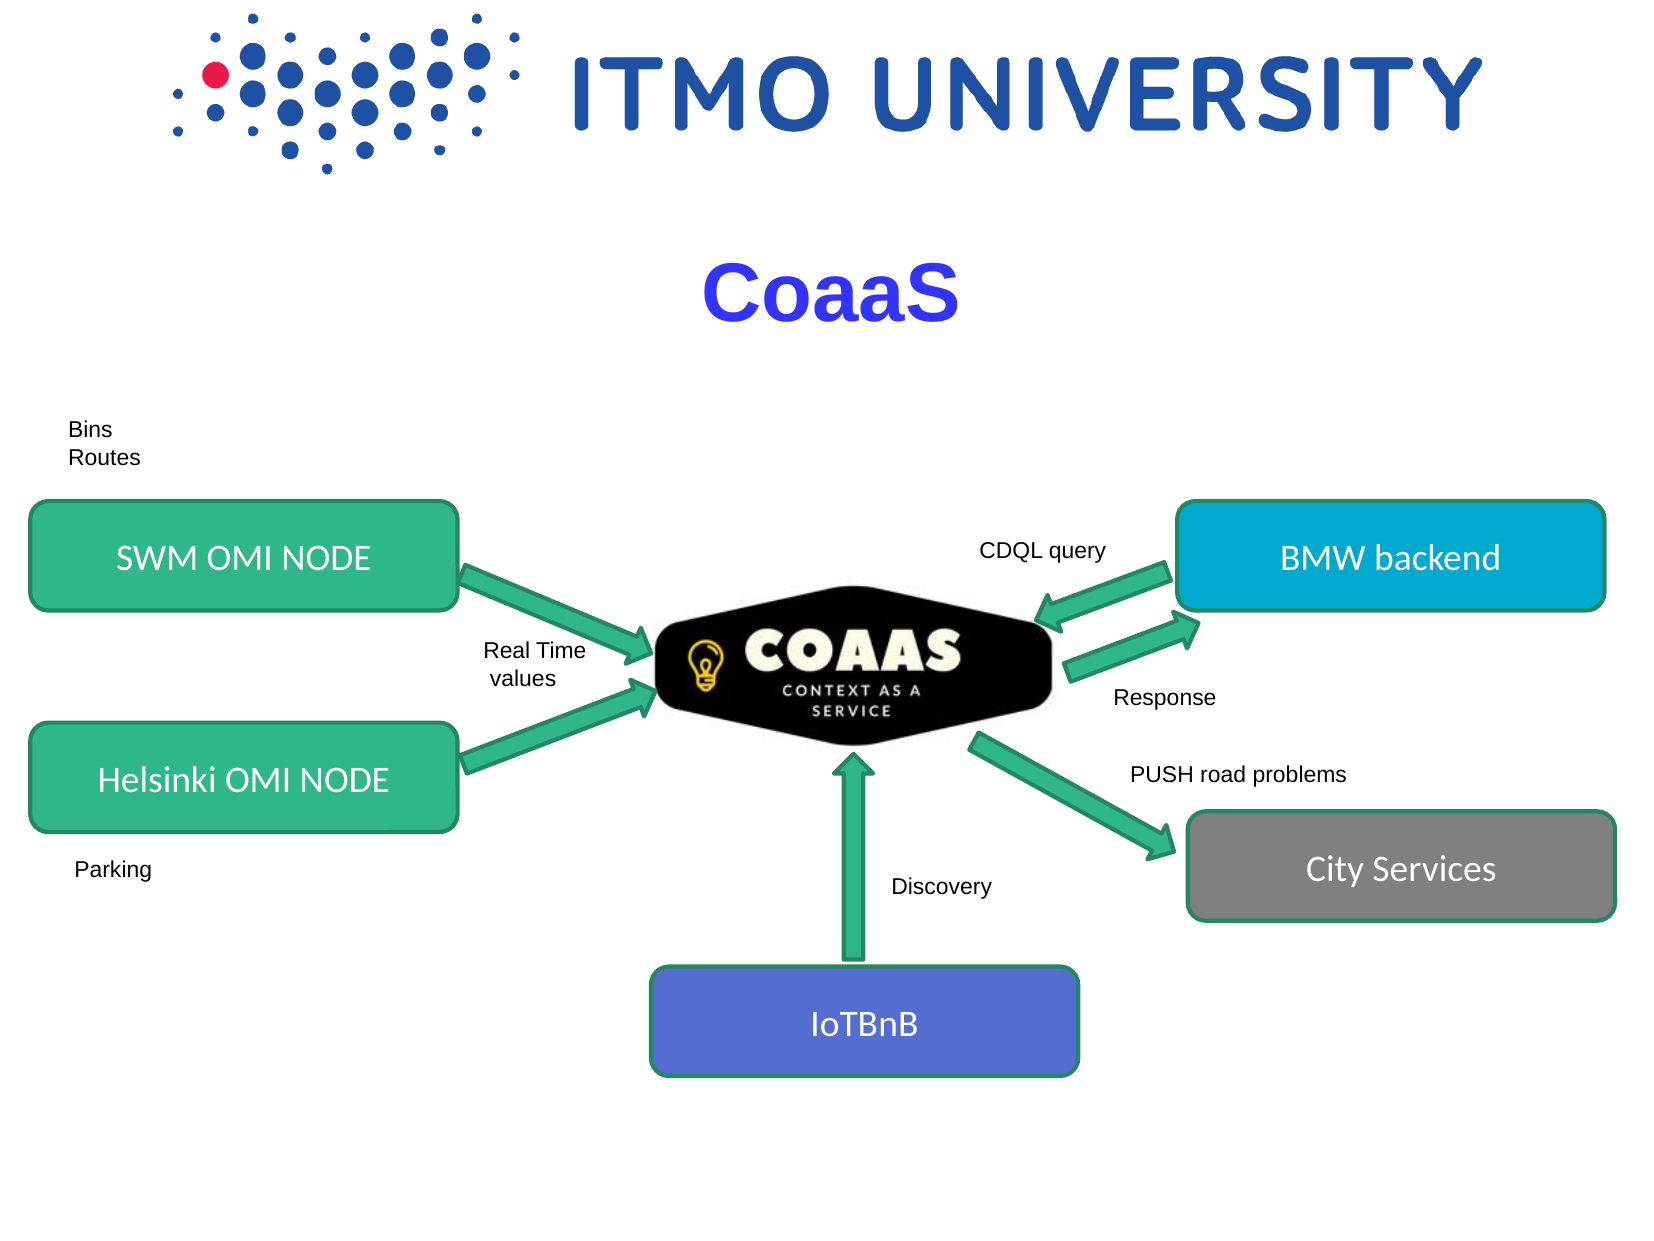

# CoaaS
Bins
Routes
SWM OMI NODE
BMW backend
CDQL query
Real Time
 values
Response
Helsinki OMI NODE
PUSH road problems
City Services
Parking
Discovery
IoTBnB